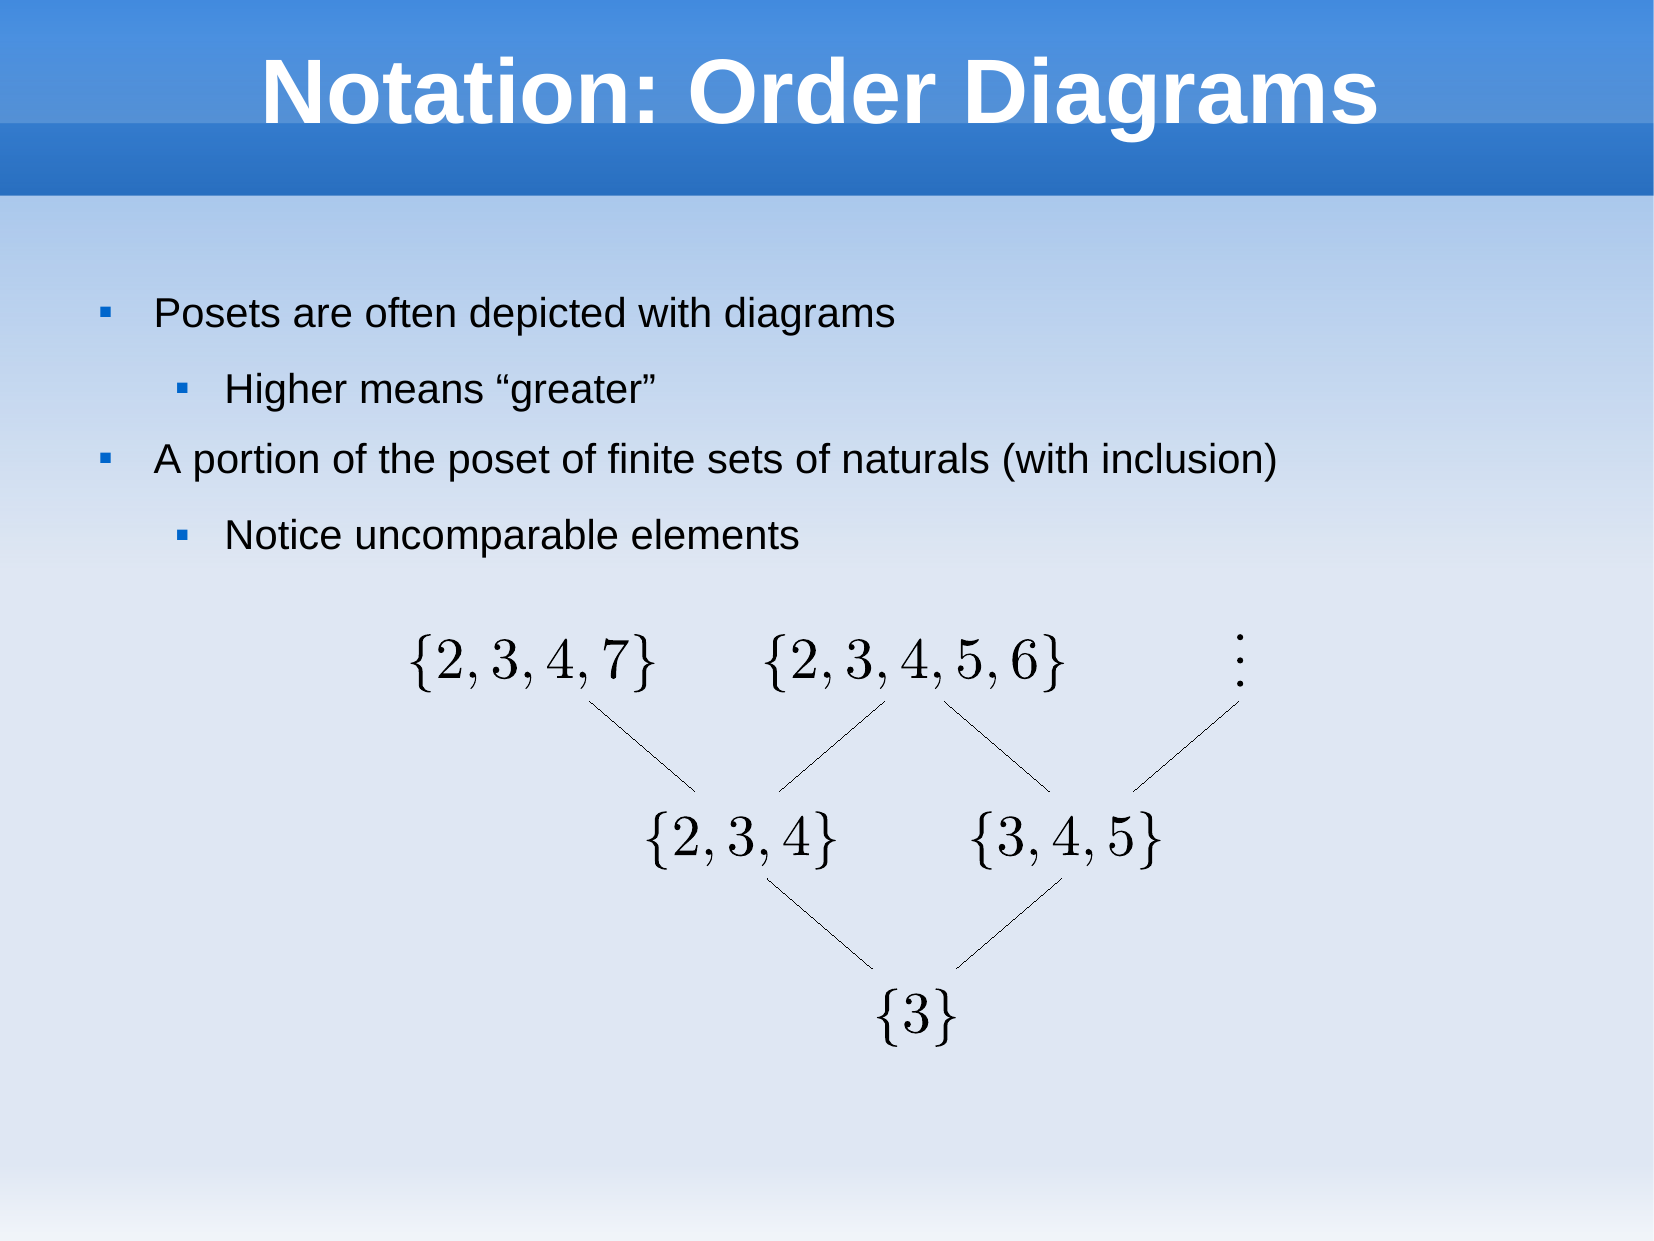

# Notation: Order Diagrams
Posets are often depicted with diagrams
Higher means “greater”
A portion of the poset of finite sets of naturals (with inclusion)
Notice uncomparable elements